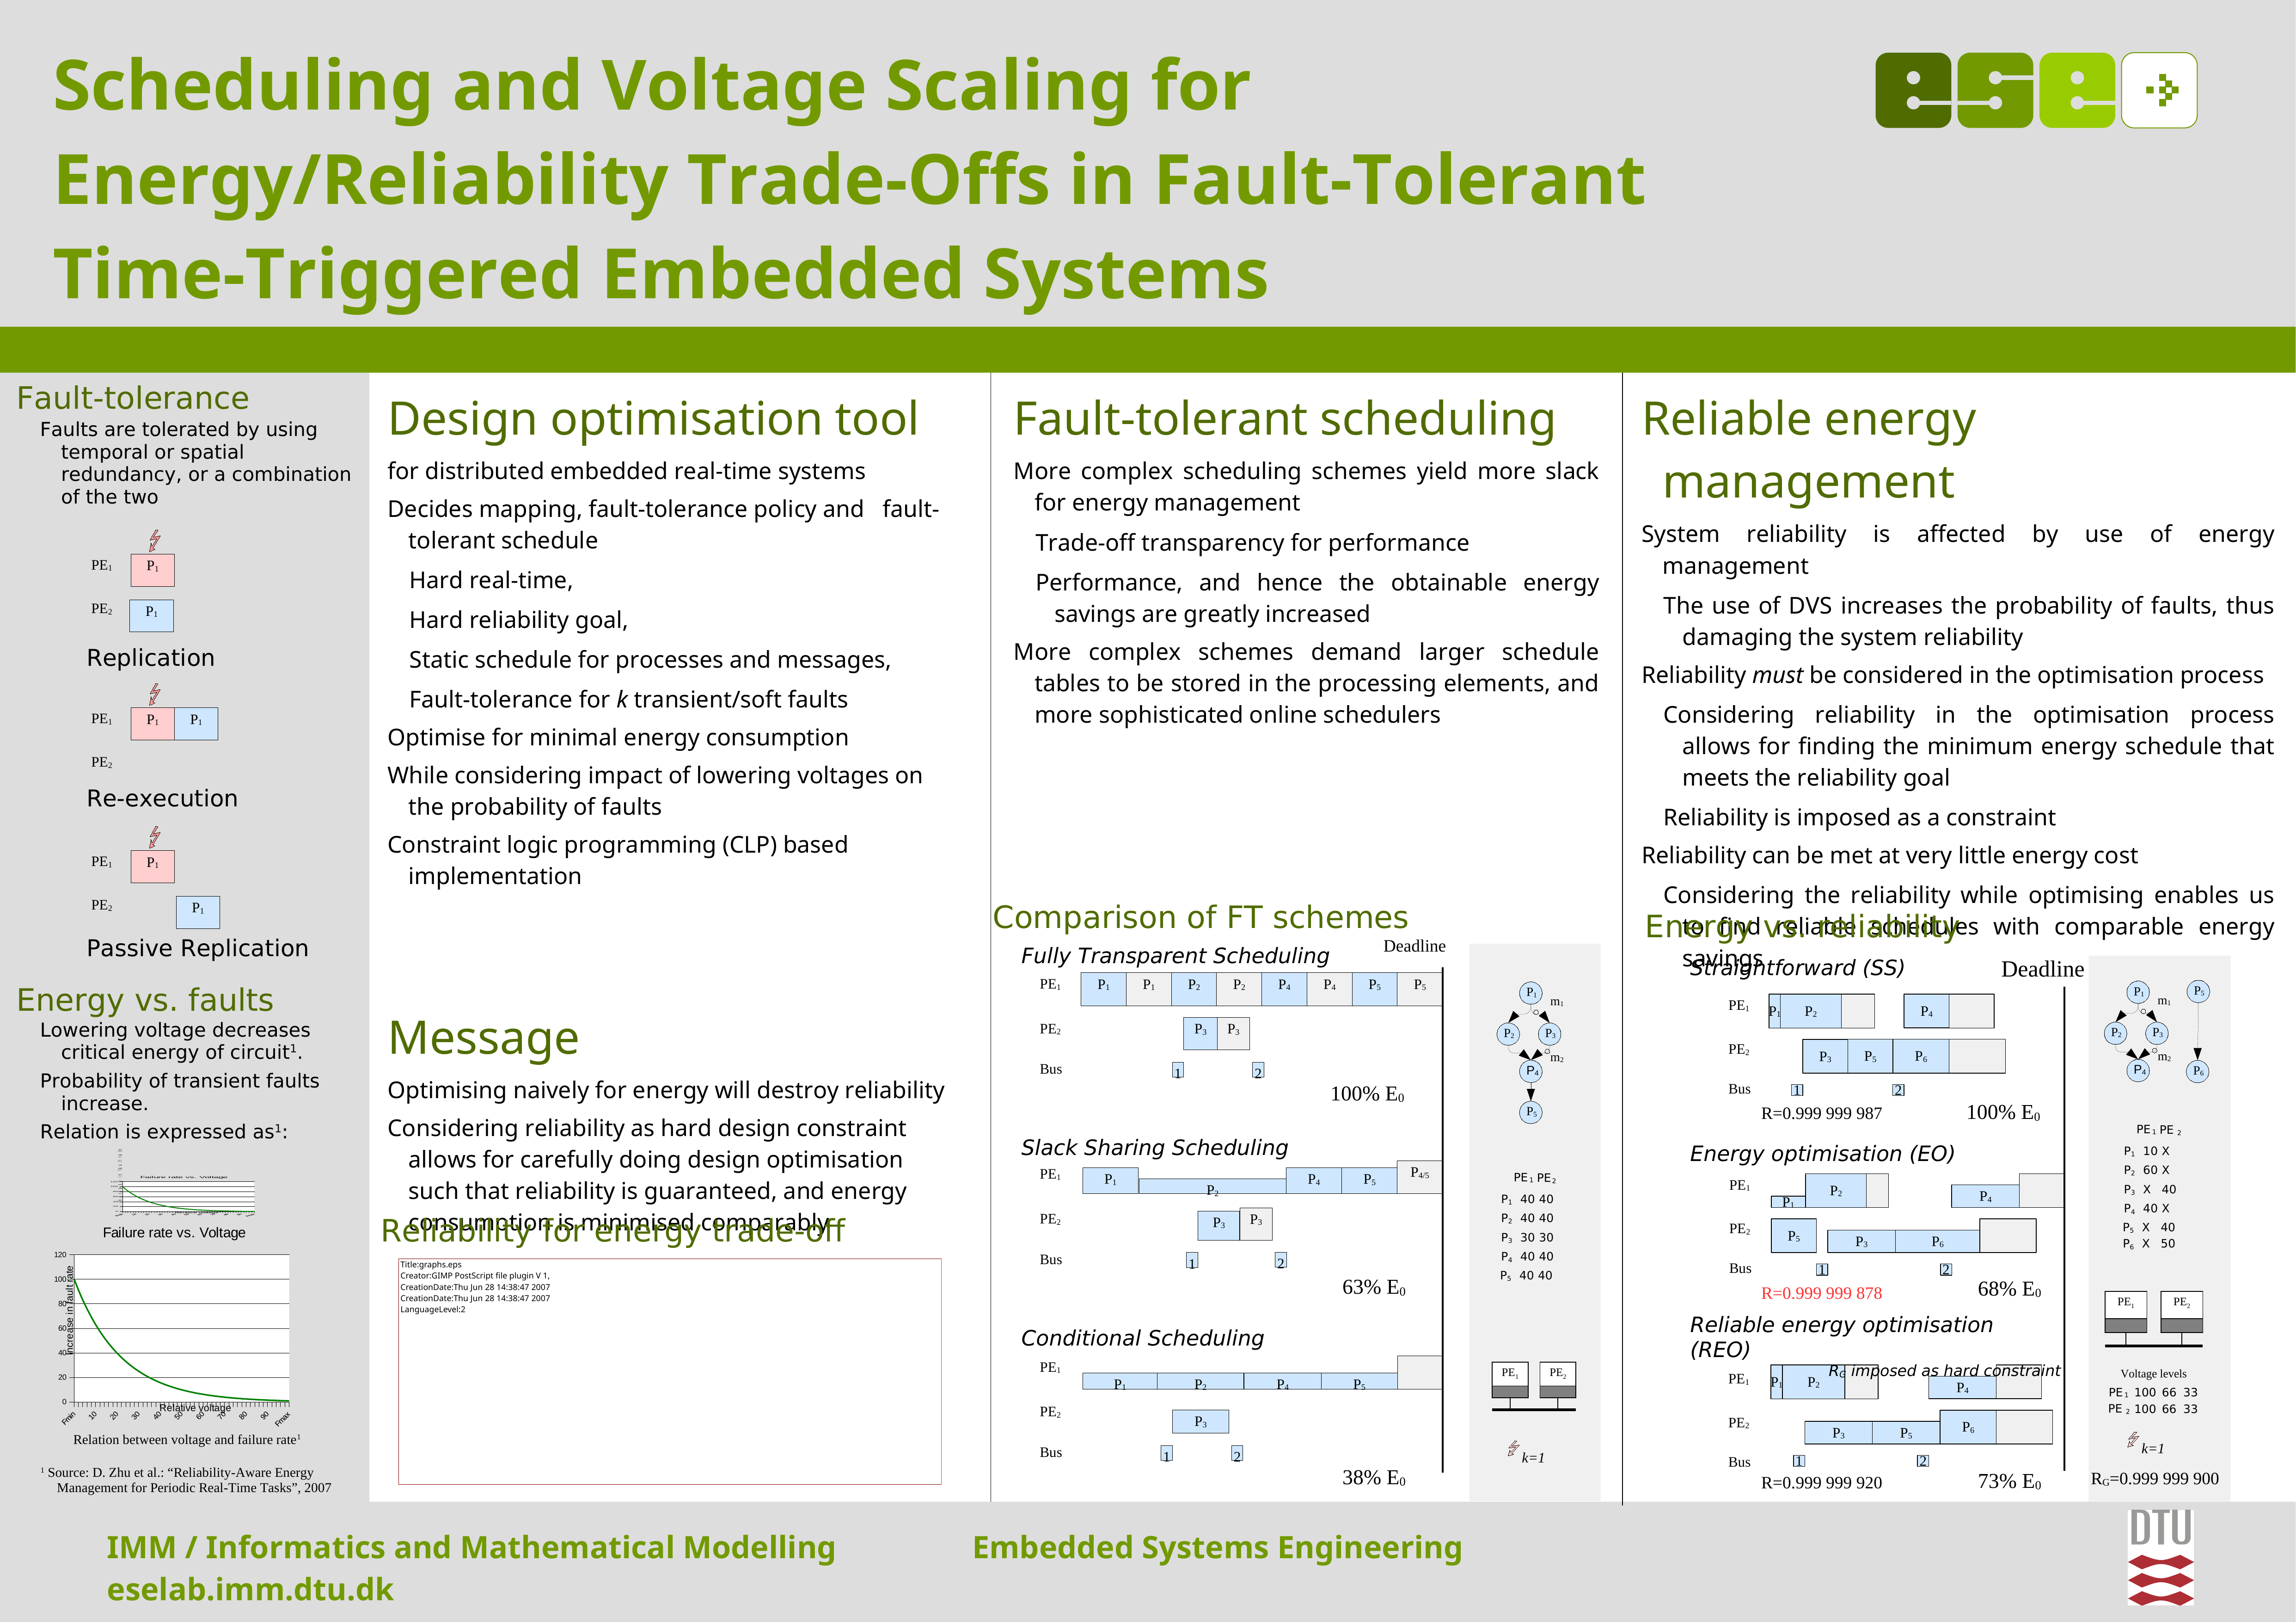

Scheduling and Voltage Scaling for Energy/Reliability Trade-Offs in Fault-Tolerant Time-Triggered Embedded Systems
Fault-tolerance
Design optimisation tool
for distributed embedded real-time systems
Decides mapping, fault-tolerance policy and fault-tolerant schedule
Hard real-time,
Hard reliability goal,
Static schedule for processes and messages,
Fault-tolerance for k transient/soft faults
Optimise for minimal energy consumption
While considering impact of lowering voltages on the probability of faults
Constraint logic programming (CLP) based implementation
Message
Optimising naively for energy will destroy reliability
Considering reliability as hard design constraint allows for carefully doing design optimisation such that reliability is guaranteed, and energy consumption is minimised comparably
Fault-tolerant scheduling
More complex scheduling schemes yield more slack for energy management
Trade-off transparency for performance
Performance, and hence the obtainable energy savings are greatly increased
More complex schemes demand larger schedule tables to be stored in the processing elements, and more sophisticated online schedulers
# Reliable energy management
System reliability is affected by use of energy management
The use of DVS increases the probability of faults, thus damaging the system reliability
Reliability must be considered in the optimisation process
Considering reliability in the optimisation process allows for finding the minimum energy schedule that meets the reliability goal
Reliability is imposed as a constraint
Reliability can be met at very little energy cost
Considering the reliability while optimising enables us to find reliable schedules with comparable energy savings
Faults are tolerated by using temporal or spatial redundancy, or a combination of the two
PE1
P1
PE2
P1
Replication
PE1
P1
P1
PE2
Re-execution
PE1
P1
PE2
P1
Comparison of FT schemes
Deadline
Fully Transparent Scheduling
P1
m1
P2
P3
m2
P4
P5
PE
PE
1
2
P
40
40
1
P
40
40
2
P
30
30
3
P
40
40
4
P
40
40
5
PE1
PE2
k=1
PE1
P1
P1
P2
P2
P4
P4
P5
P5
PE2
P3
P3
Bus
2
1
100% E0
Slack Sharing Scheduling
P4/5
PE1
P4
P5
P1
P2
PE2
P3
P3
Bus
2
1
63% E0
Conditional Scheduling
PE1
P1
P2
P4
P5
PE2
P3
Bus
1
2
38% E0
Energy vs. reliability
Passive Replication
Straightforward (SS)
Deadline
P5
P1
m1
P2
P3
m2
P4
P6
PE
PE
1
2
P
10
X
1
P
60
X
2
P
X
40
3
P
40
X
4
P
X
40
5
P
X
50
6
PE1
PE2
Voltage levels
PE
100
66
33
1
PE
100
66
33
2
k=1
RG=0.999 999 900
PE1
PE2
Bus
P4
P1
P2
P5
P6
P3
1
2
100% E0
R=0.999 999 987
Energy optimisation (EO)
PE1
PE2
Bus
P2
P4
P1
P5
P3
P6
1
2
68% E0
R=0.999 999 878
Reliable energy optimisation (REO)
RG imposed as hard constraint
P2
P1
PE1
PE2
Bus
P4
P6
P3
P5
1
2
73% E0
R=0.999 999 920
Energy vs. faults
Lowering voltage decreases critical energy of circuit1.
Probability of transient faults increase.
Relation is expressed as1:
### Chart: Failure rate vs. Voltage
| Category | Column B |
|---|---|
| Fmin | 100.0 |
| | 91.201083935591 |
| | 83.1763771102671 |
| | 75.8577575029184 |
| | 69.1830970918937 |
| 10 | 63.0957344480193 |
| | 57.5439937337157 |
| | 52.4807460249773 |
| | 47.8630092322638 |
| | 43.6515832240166 |
| 20 | 39.8107170553497 |
| | 36.3078054770101 |
| | 33.1131121482591 |
| | 30.1995172040202 |
| | 27.5422870333817 |
| 30 | 25.1188643150958 |
| | 22.9086765276777 |
| | 20.8929613085404 |
| | 19.0546071796325 |
| | 17.3780082874938 |
| 40 | 15.8489319246111 |
| | 14.4543977074593 |
| | 13.1825673855641 |
| | 12.0226443461741 |
| | 10.9647819614319 |
| 50 | 10.0 |
| | 9.1201083935591 |
| | 8.31763771102671 |
| | 7.58577575029184 |
| | 6.91830970918937 |
| 60 | 6.30957344480193 |
| | 5.75439937337157 |
| | 5.24807460249773 |
| | 4.78630092322638 |
| | 4.36515832240166 |
| 70 | 3.98107170553497 |
| | 3.63078054770101 |
| | 3.31131121482591 |
| | 3.01995172040202 |
| | 2.75422870333817 |
| 80 | 2.51188643150958 |
| | 2.29086765276777 |
| | 2.08929613085404 |
| | 1.90546071796325 |
| | 1.73780082874938 |
| 90 | 1.58489319246111 |
| | 1.44543977074593 |
| | 1.31825673855641 |
| | 1.20226443461741 |
| | 1.09647819614319 |
| Fmax | 1.0 |Reliability for energy trade-off
### Chart: Failure rate vs. Voltage
| Category | Column B |
|---|---|
| Fmin | 100.0 |
| | 91.201083935591 |
| | 83.1763771102671 |
| | 75.8577575029184 |
| | 69.1830970918937 |
| 10 | 63.0957344480193 |
| | 57.5439937337157 |
| | 52.4807460249773 |
| | 47.8630092322638 |
| | 43.6515832240166 |
| 20 | 39.8107170553497 |
| | 36.3078054770101 |
| | 33.1131121482591 |
| | 30.1995172040202 |
| | 27.5422870333817 |
| 30 | 25.1188643150958 |
| | 22.9086765276777 |
| | 20.8929613085404 |
| | 19.0546071796325 |
| | 17.3780082874938 |
| 40 | 15.8489319246111 |
| | 14.4543977074593 |
| | 13.1825673855641 |
| | 12.0226443461741 |
| | 10.9647819614319 |
| 50 | 10.0 |
| | 9.1201083935591 |
| | 8.31763771102671 |
| | 7.58577575029184 |
| | 6.91830970918937 |
| 60 | 6.30957344480193 |
| | 5.75439937337157 |
| | 5.24807460249773 |
| | 4.78630092322638 |
| | 4.36515832240166 |
| 70 | 3.98107170553497 |
| | 3.63078054770101 |
| | 3.31131121482591 |
| | 3.01995172040202 |
| | 2.75422870333817 |
| 80 | 2.51188643150958 |
| | 2.29086765276777 |
| | 2.08929613085404 |
| | 1.90546071796325 |
| | 1.73780082874938 |
| 90 | 1.58489319246111 |
| | 1.44543977074593 |
| | 1.31825673855641 |
| | 1.20226443461741 |
| | 1.09647819614319 |
| Fmax | 1.0 |
Relation between voltage and failure rate1
1 Source: D. Zhu et al.: “Reliability-Aware Energy Management for Periodic Real-Time Tasks”, 2007
IMM / Informatics and Mathematical Modelling Embedded Systems Engineering eselab.imm.dtu.dk